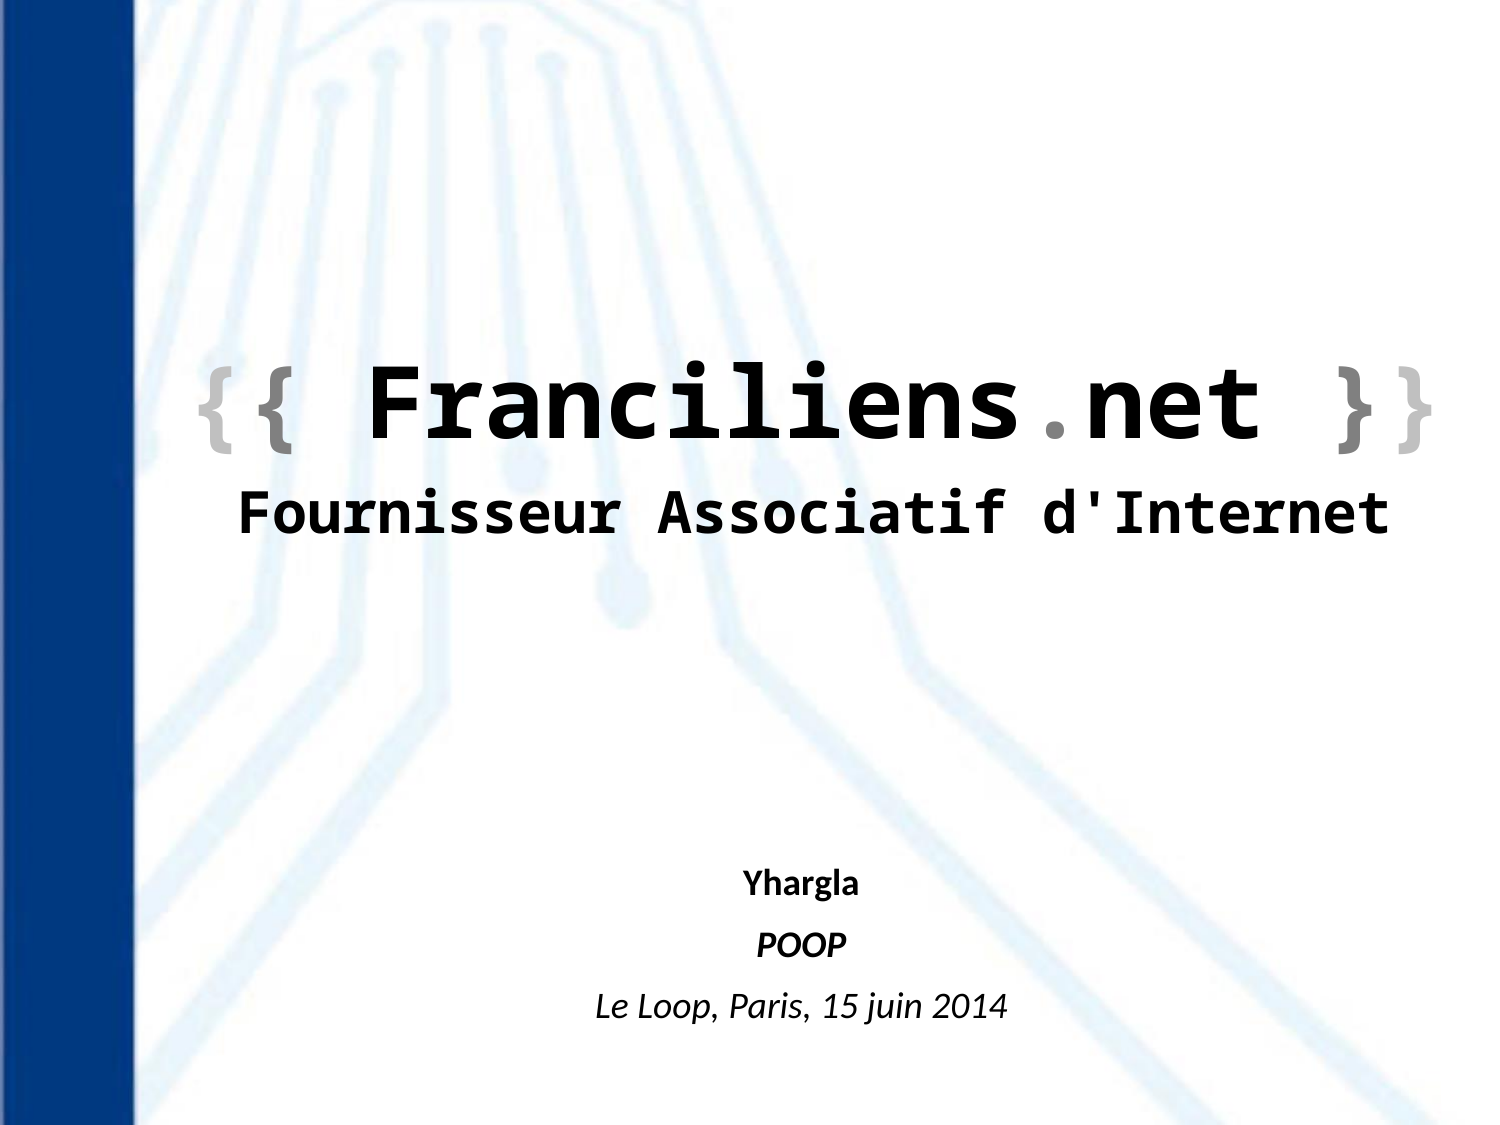

#
{{ Franciliens.net }}
Fournisseur Associatif d'Internet
Yhargla
POOP
Le Loop, Paris, 15 juin 2014